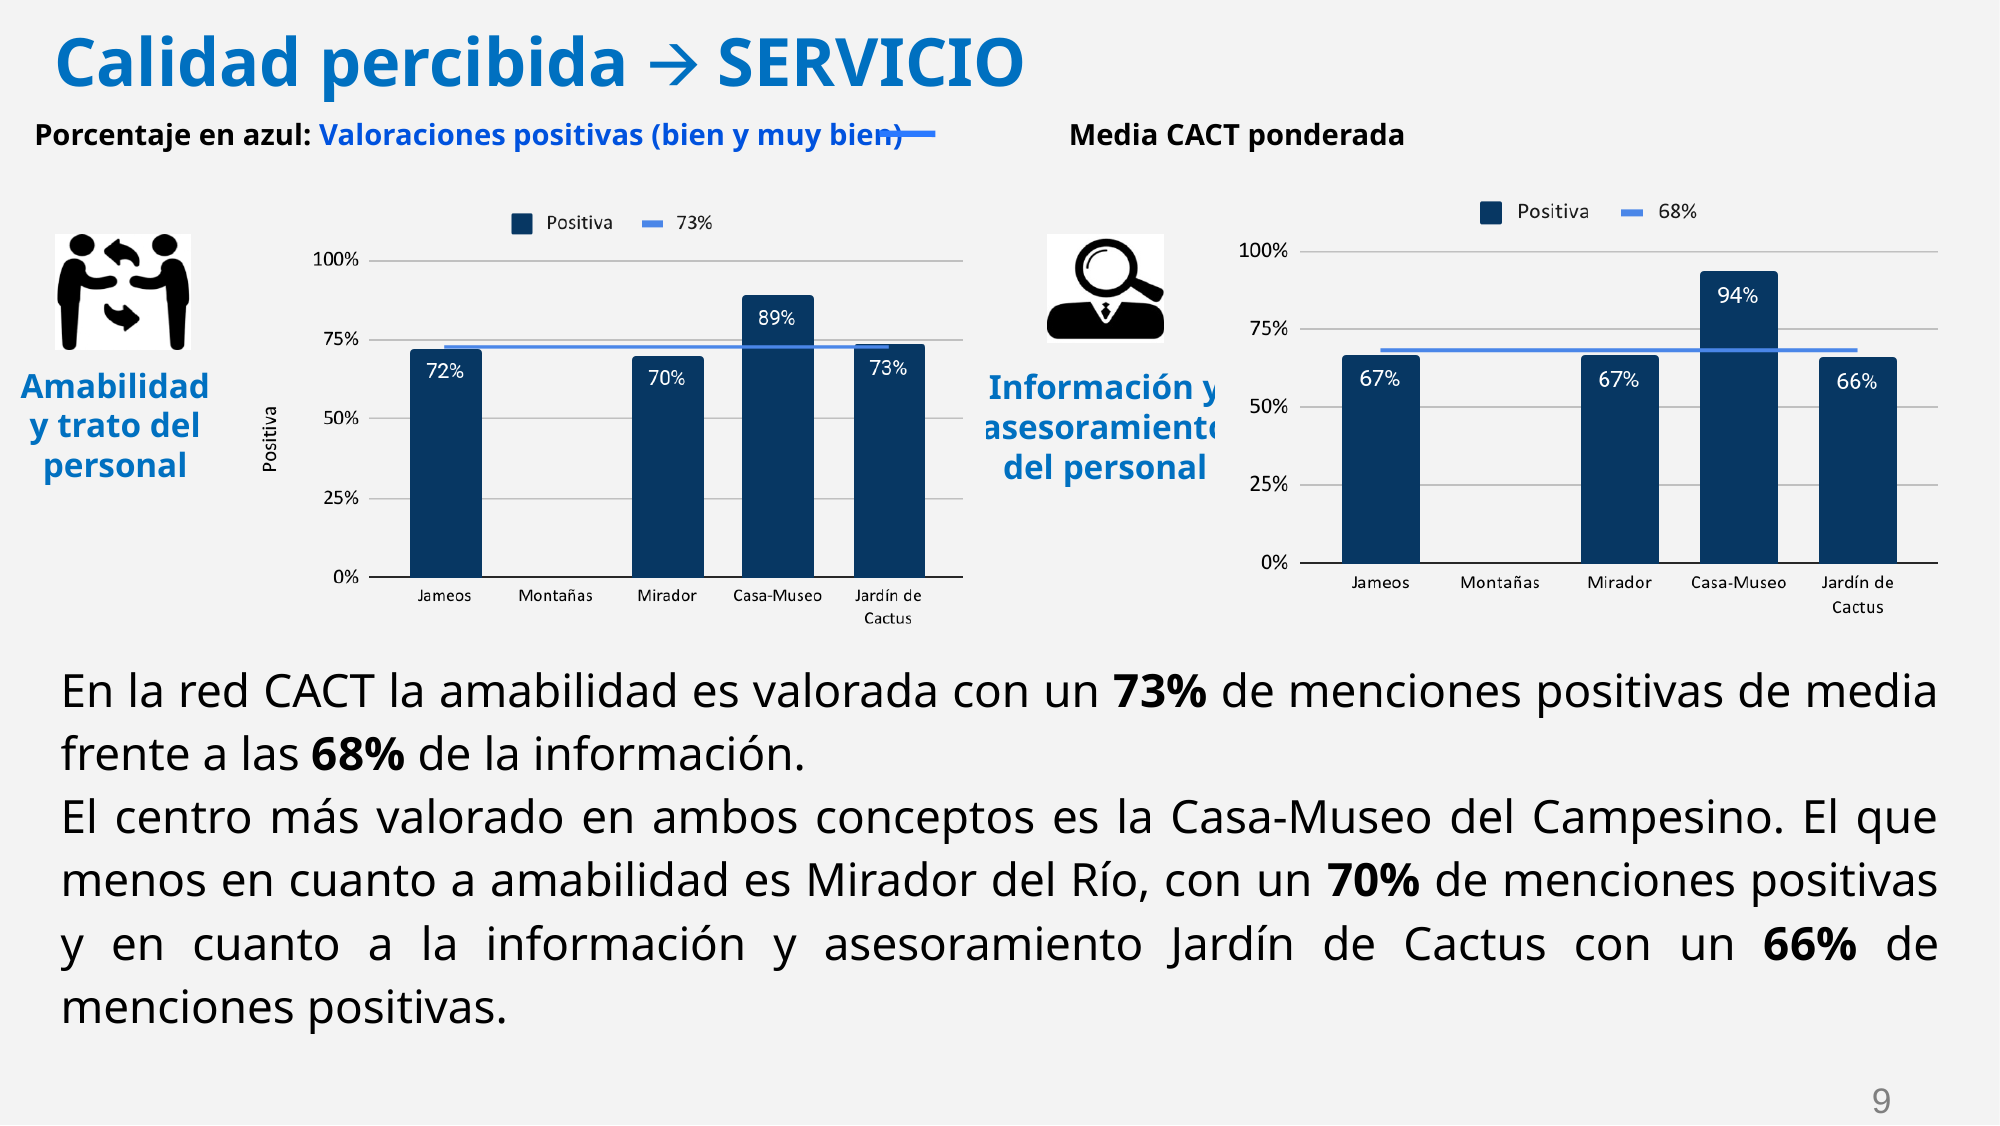

Calidad percibida 🡪 SERVICIO
 Porcentaje en azul: Valoraciones positivas (bien y muy bien) Media CACT ponderada
Amabilidad y trato del personal
Información y asesoramiento del personal
En la red CACT la amabilidad es valorada con un 73% de menciones positivas de media frente a las 68% de la información.
El centro más valorado en ambos conceptos es la Casa-Museo del Campesino. El que menos en cuanto a amabilidad es Mirador del Río, con un 70% de menciones positivas y en cuanto a la información y asesoramiento Jardín de Cactus con un 66% de menciones positivas.